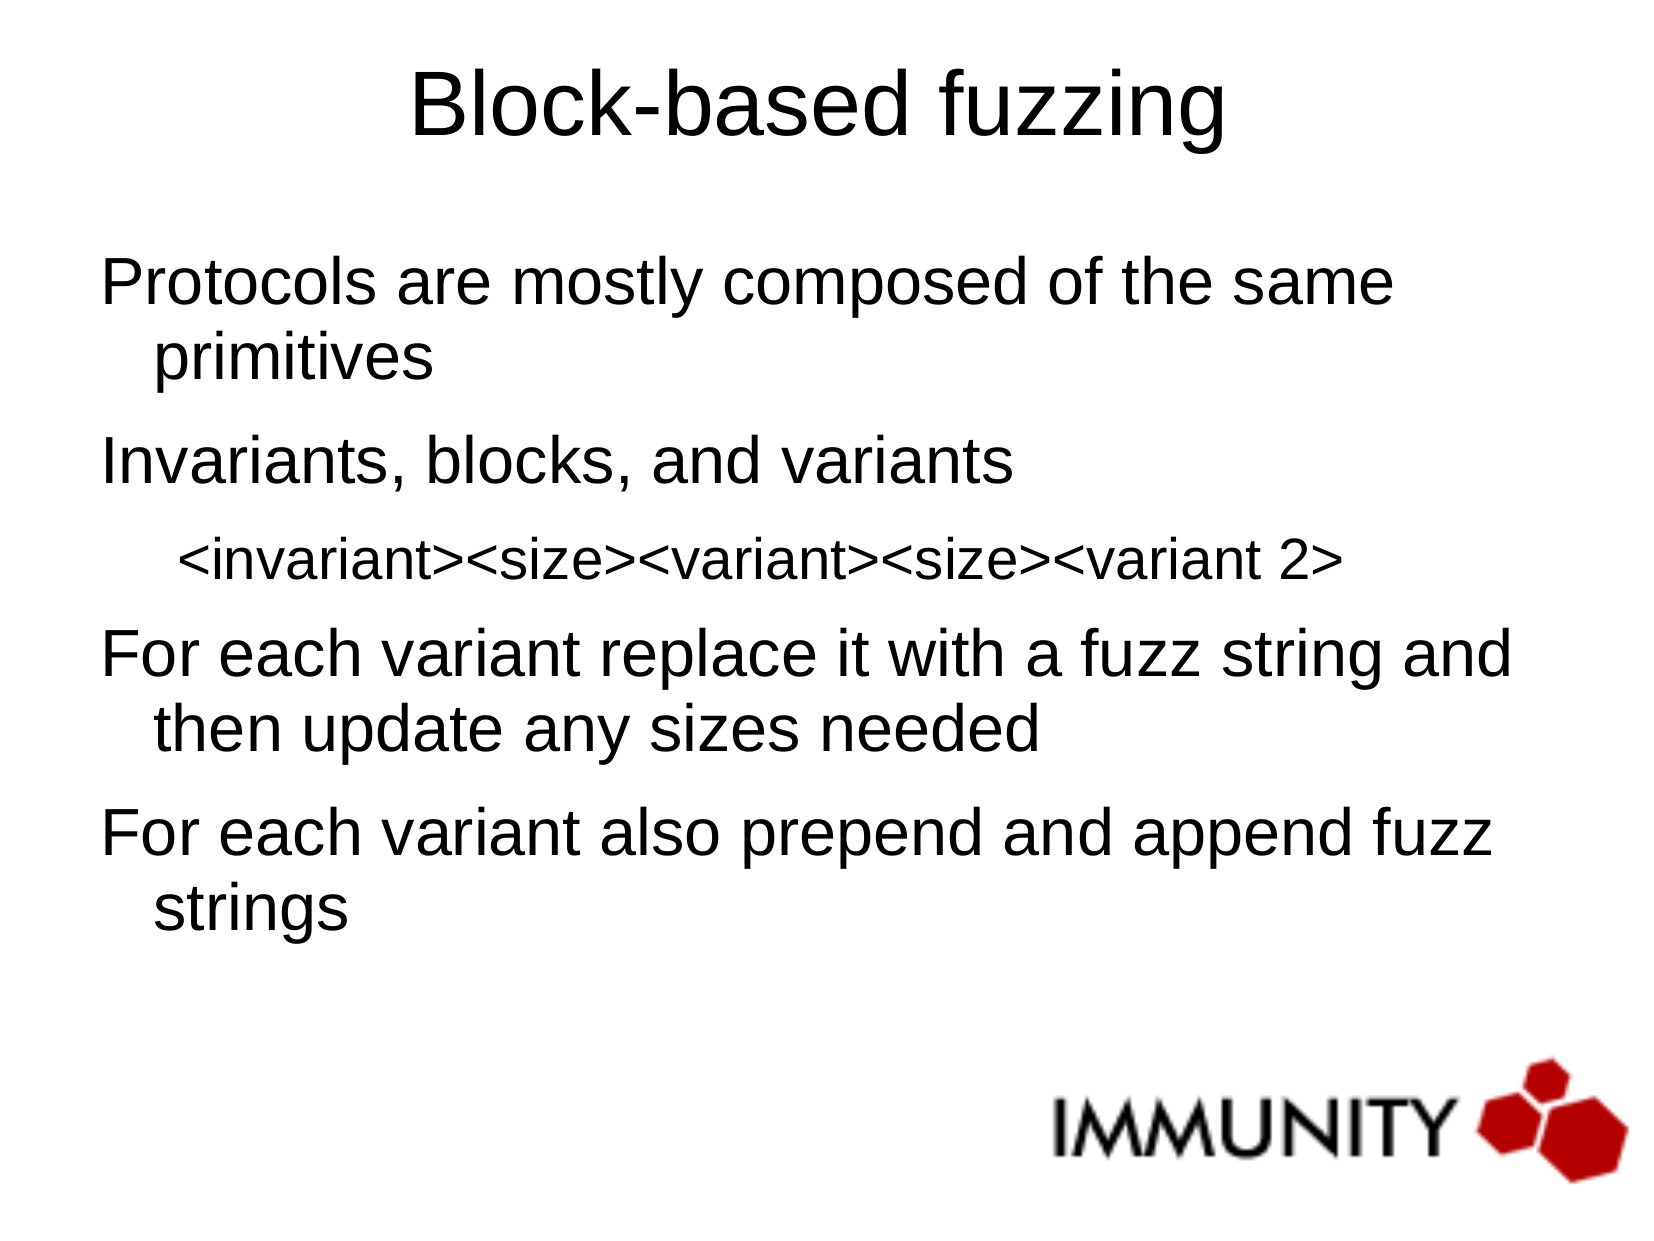

# Block-based fuzzing
Protocols are mostly composed of the same primitives
Invariants, blocks, and variants
<invariant><size><variant><size><variant 2>
For each variant replace it with a fuzz string and then update any sizes needed
For each variant also prepend and append fuzz strings